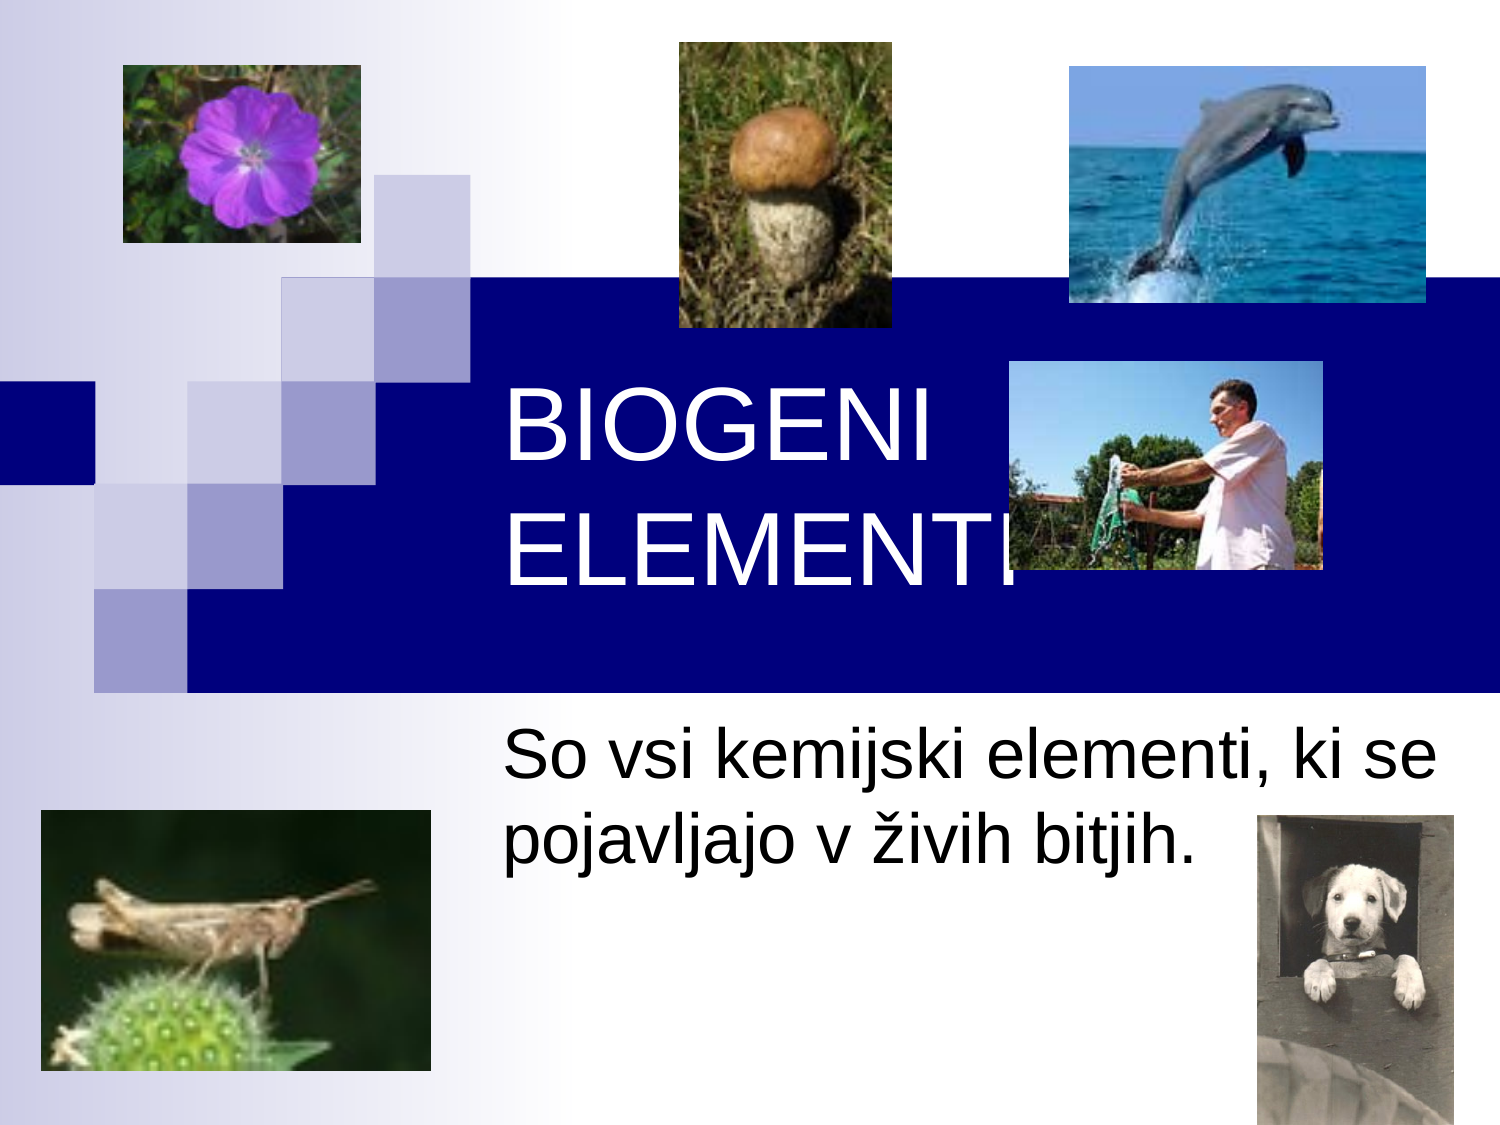

# BIOGENI ELEMENTI
So vsi kemijski elementi, ki se pojavljajo v živih bitjih.